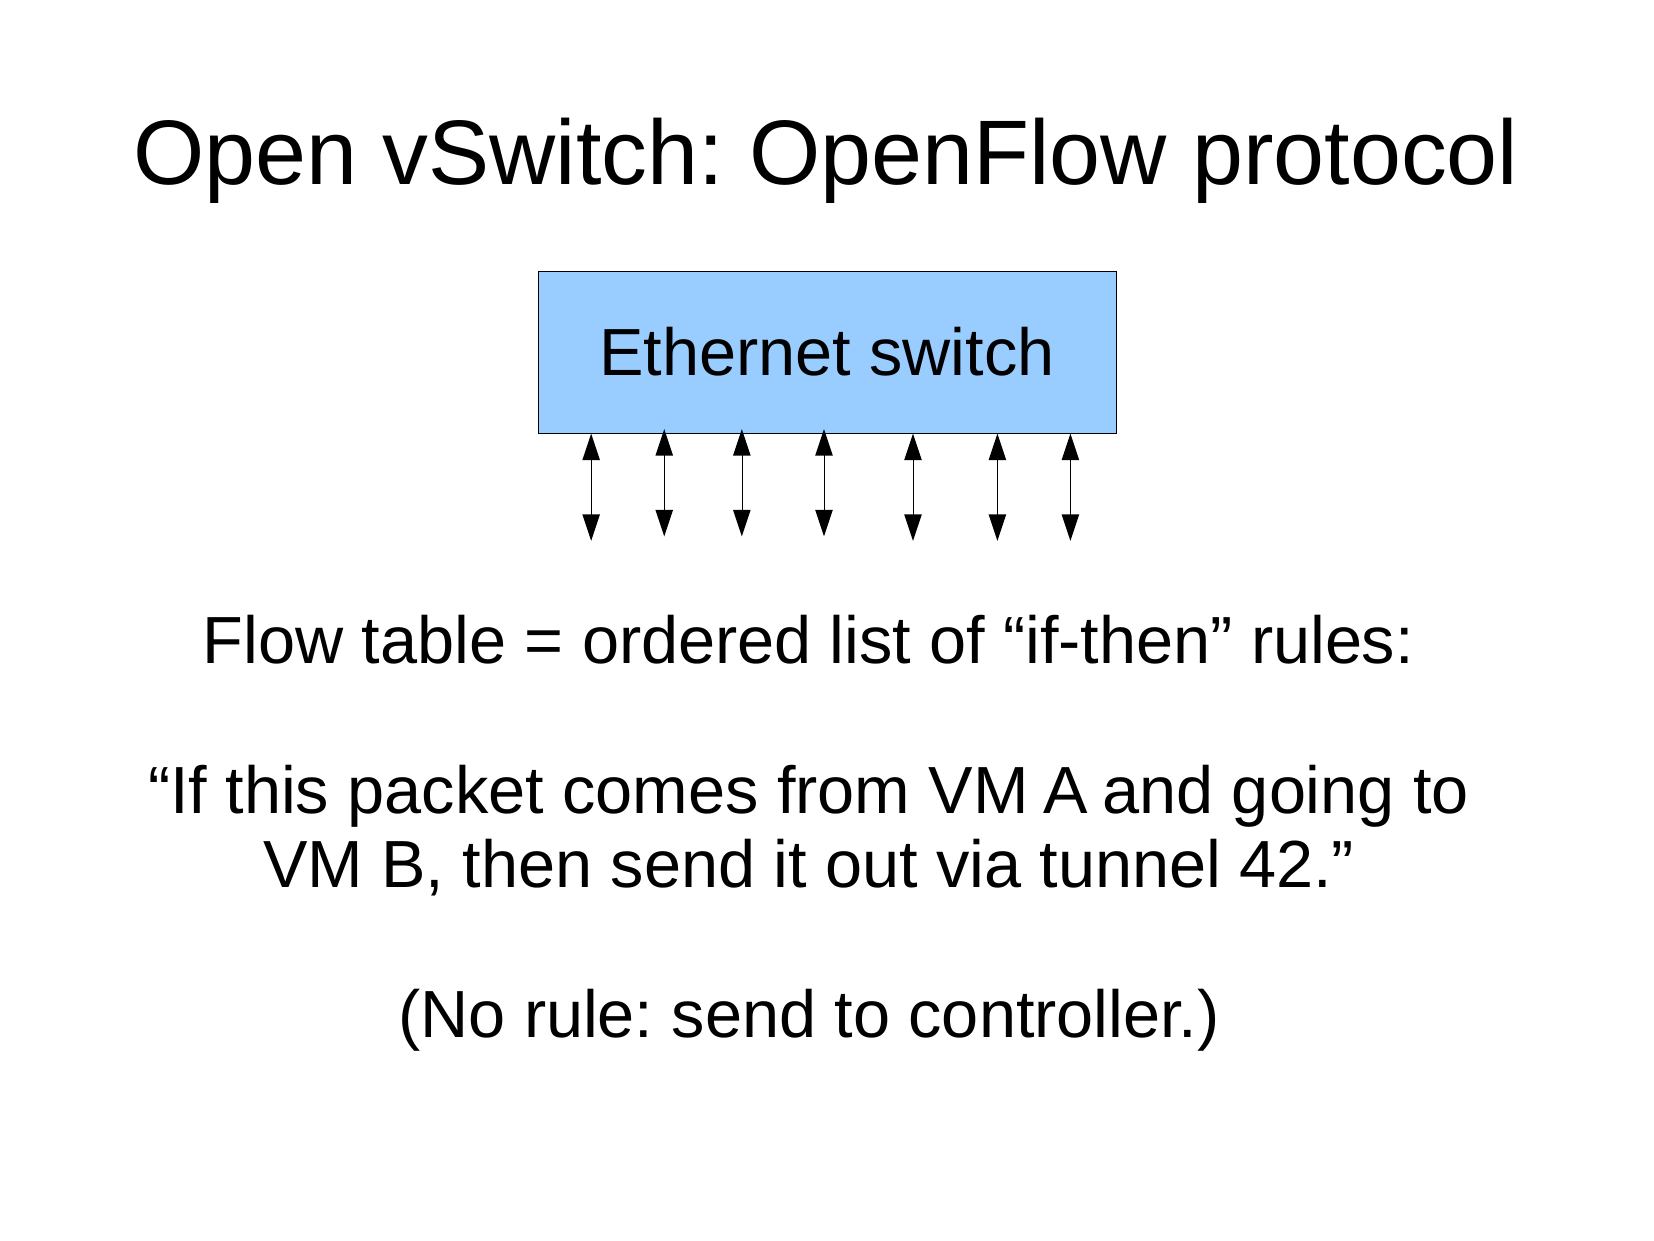

# Open vSwitch: OpenFlow protocol
Ethernet switch
Flow table = ordered list of “if-then” rules:
“If this packet comes from VM A and going to VM B, then send it out via tunnel 42.”
(No rule: send to controller.)